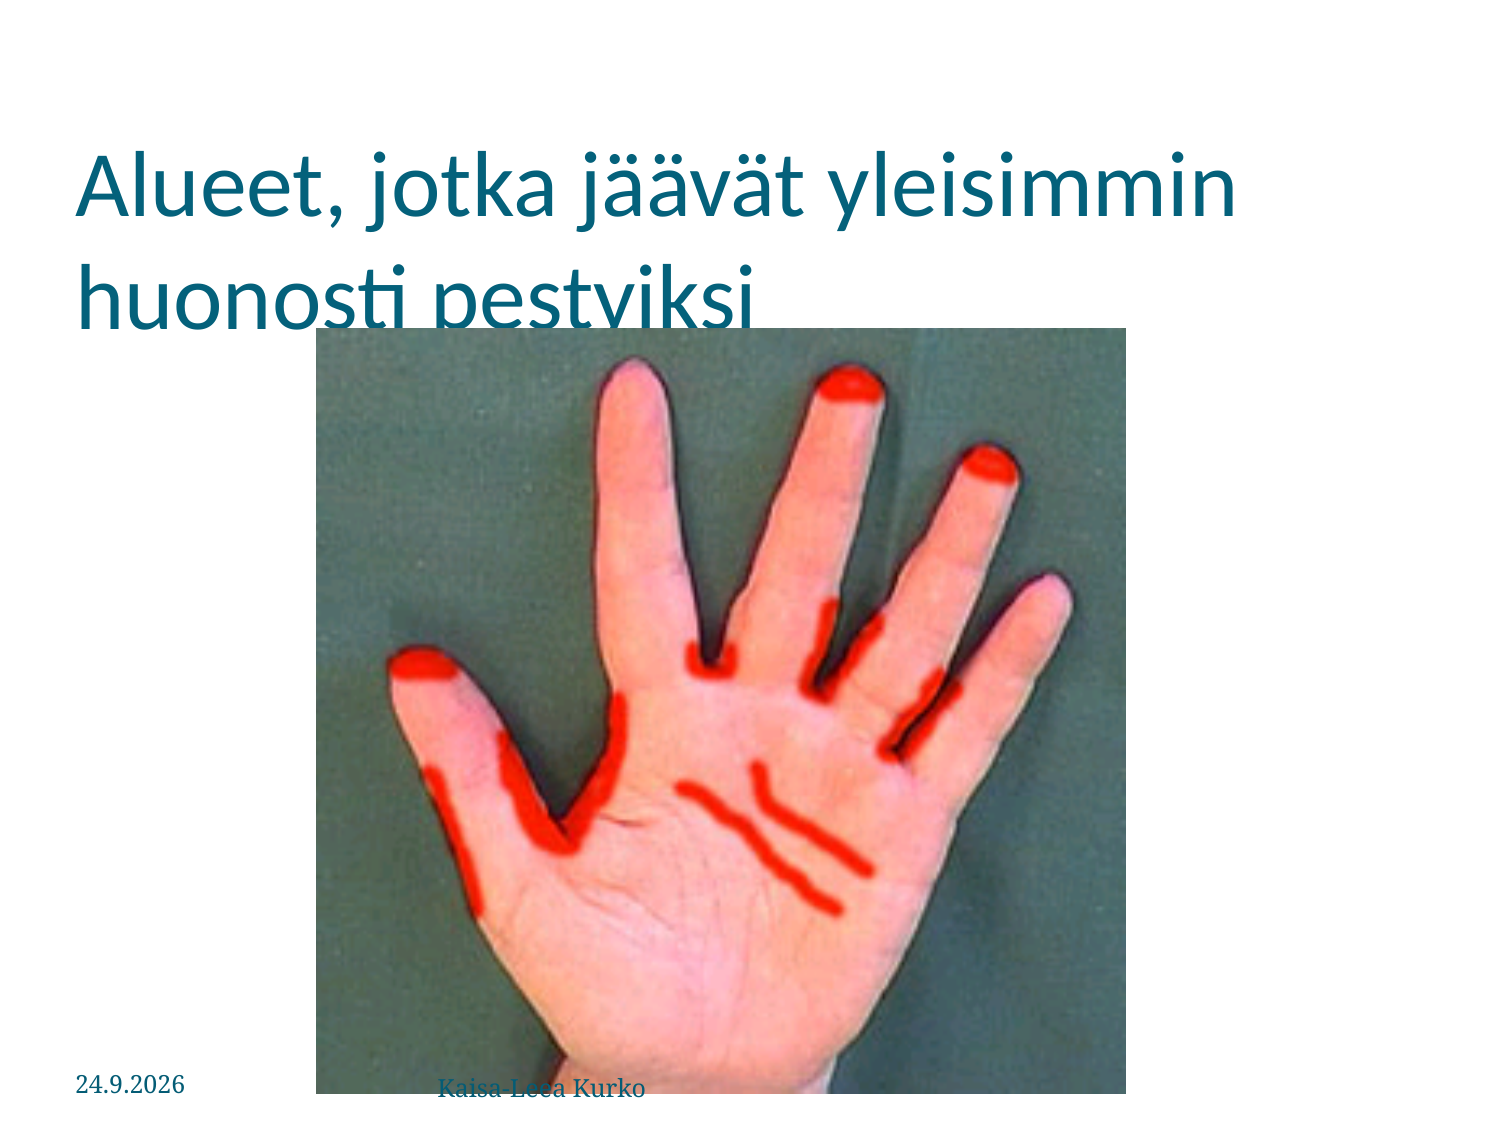

# Alueet, jotka jäävät yleisimmin huonosti pestyiksi
Kaisa-Leea Kurko